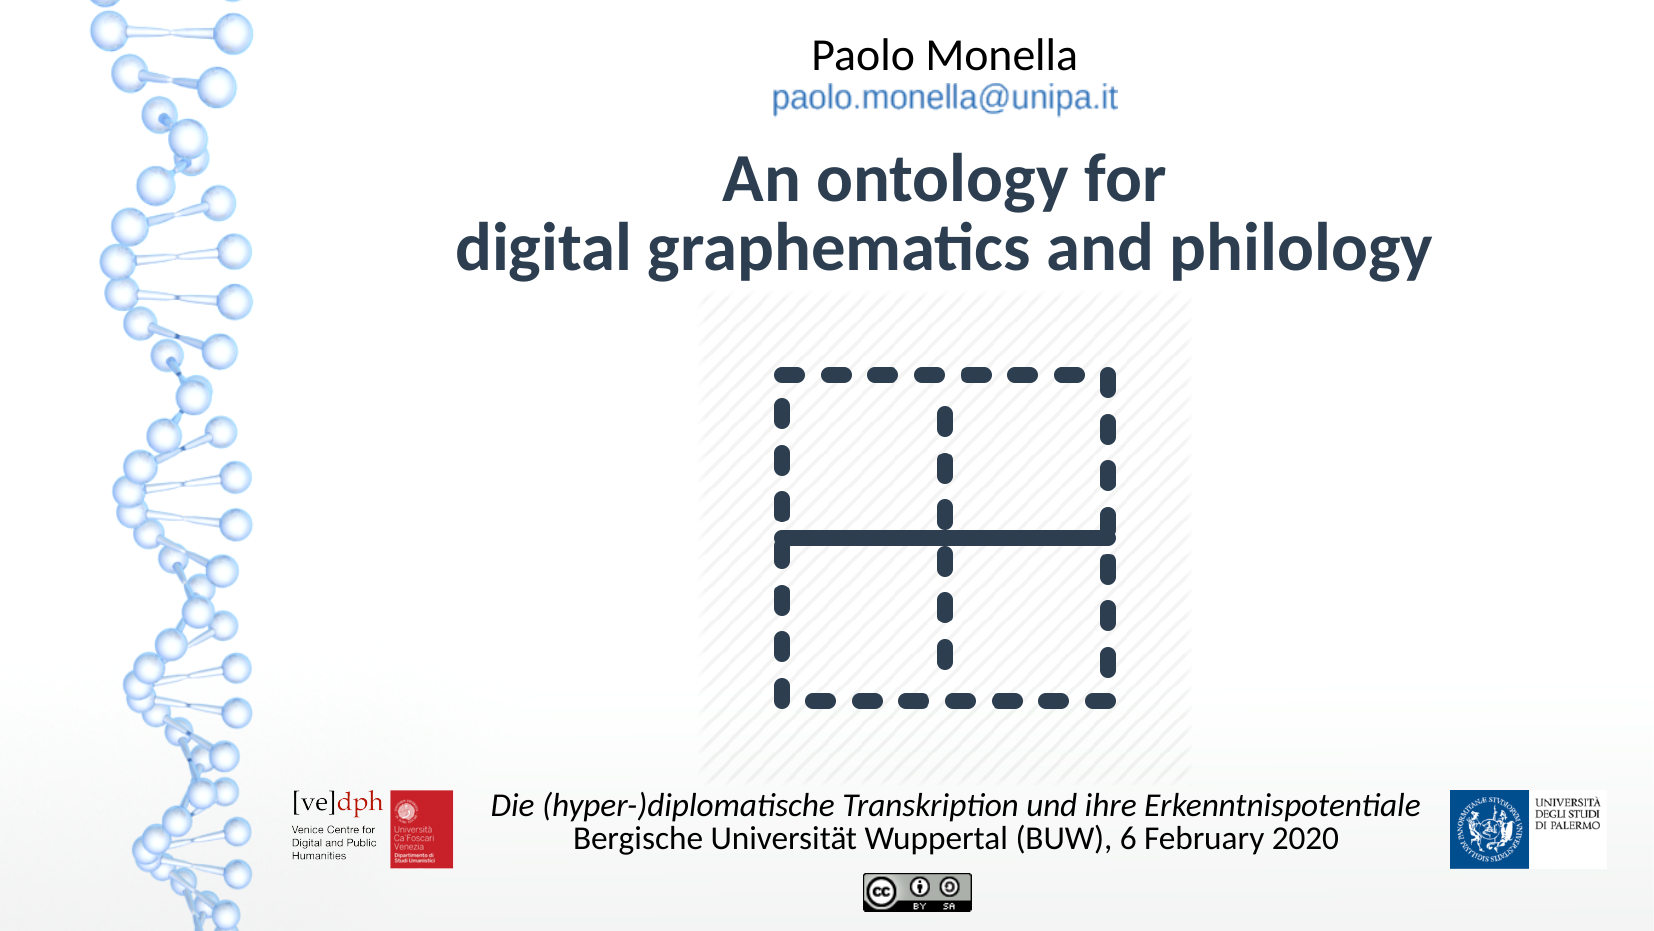

# Paolo Monella
An ontology for
digital graphematics and philology
Die (hyper-)diplomatische Transkription und ihre Erkenntnispotentiale
Bergische Universität Wuppertal (BUW), 6 February 2020